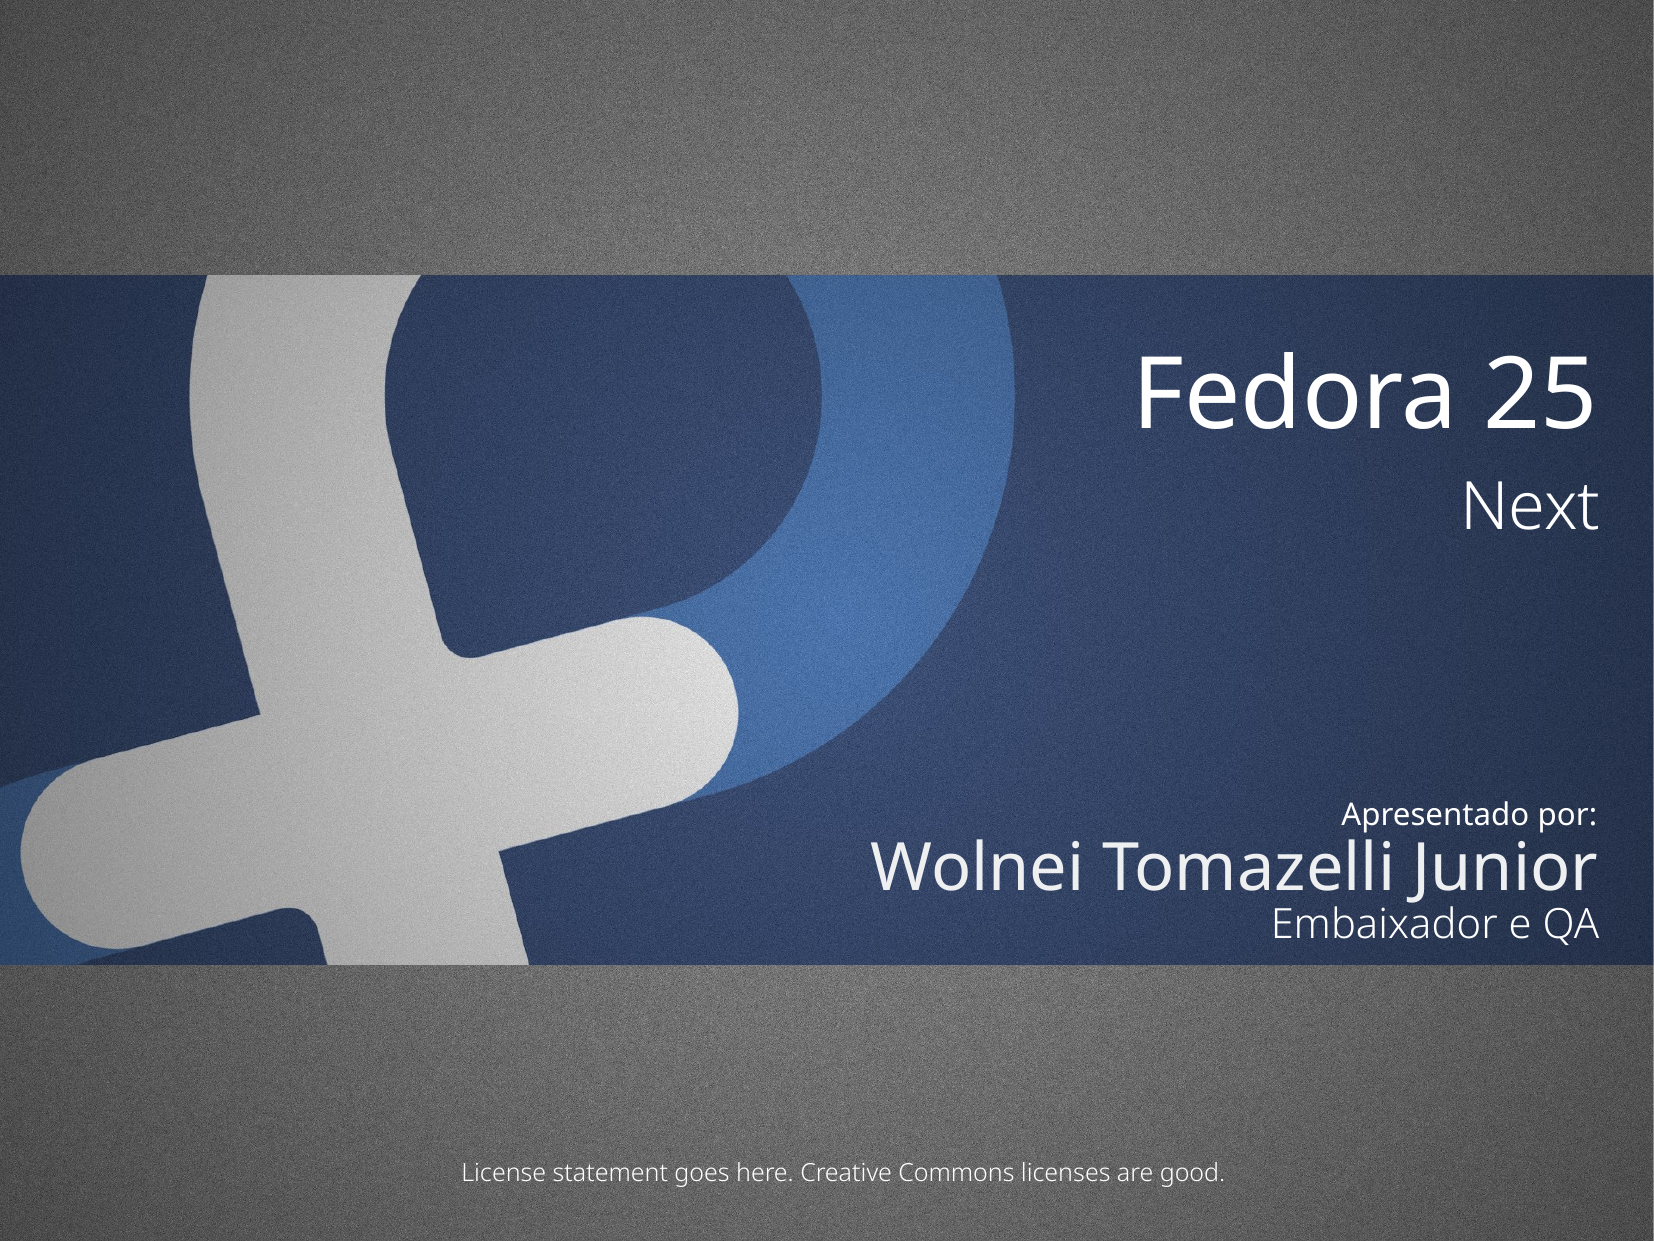

# Fedora 25
Next
Apresentado por:
Wolnei Tomazelli Junior
Embaixador e QA
License statement goes here. Creative Commons licenses are good.